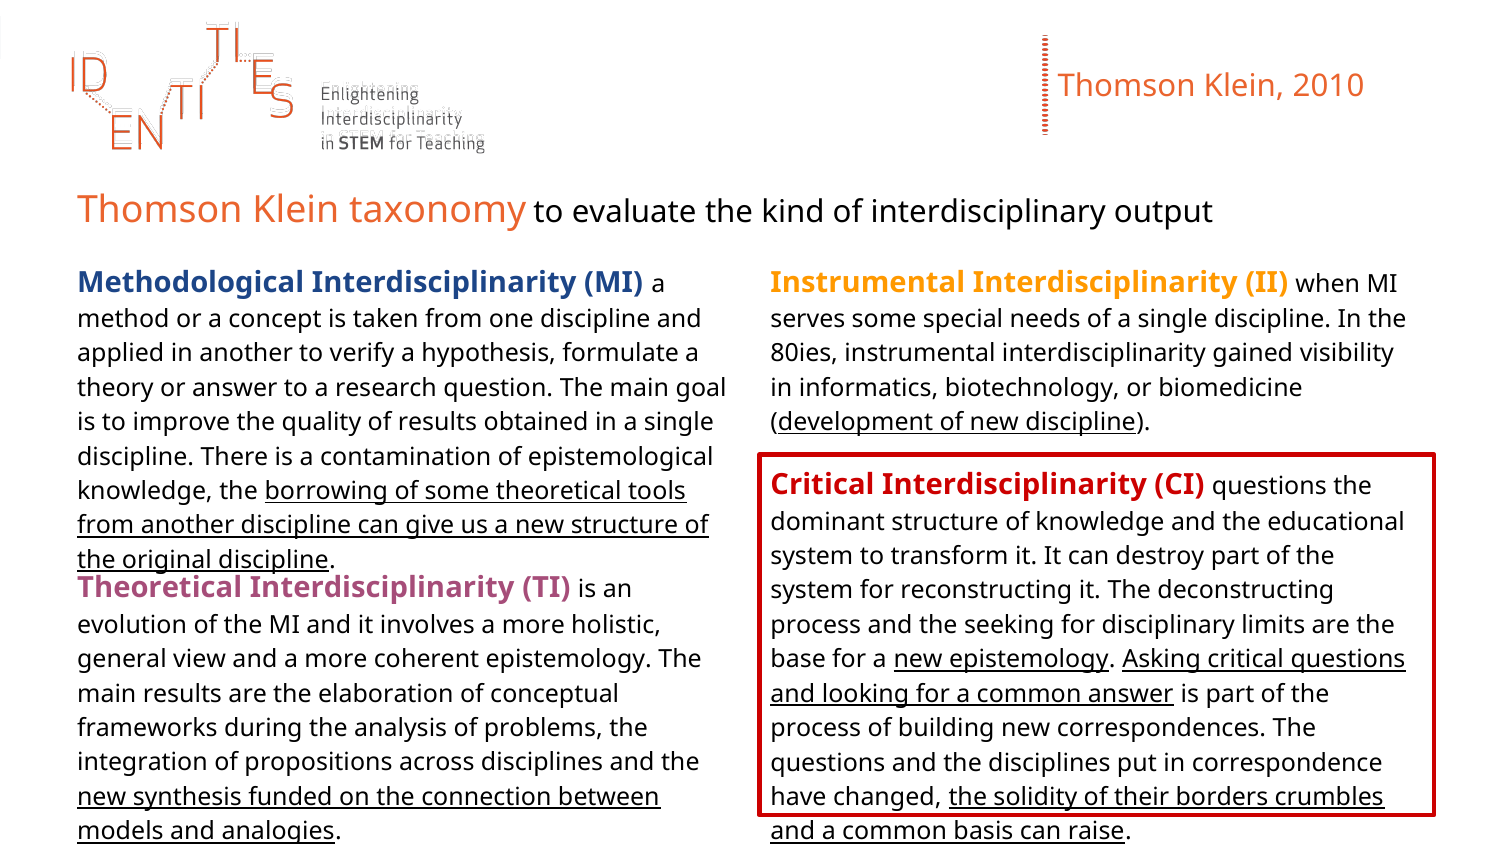

Thomson Klein, 2010
Thomson Klein taxonomy to evaluate the kind of interdisciplinary output
Methodological Interdisciplinarity (MI) a method or a concept is taken from one discipline and applied in another to verify a hypothesis, formulate a theory or answer to a research question. The main goal is to improve the quality of results obtained in a single discipline. There is a contamination of epistemological knowledge, the borrowing of some theoretical tools from another discipline can give us a new structure of the original discipline.
Instrumental Interdisciplinarity (II) when MI serves some special needs of a single discipline. In the 80ies, instrumental interdisciplinarity gained visibility in informatics, biotechnology, or biomedicine (development of new discipline).
Critical Interdisciplinarity (CI) questions the dominant structure of knowledge and the educational system to transform it. It can destroy part of the system for reconstructing it. The deconstructing process and the seeking for disciplinary limits are the base for a new epistemology. Asking critical questions and looking for a common answer is part of the process of building new correspondences. The questions and the disciplines put in correspondence have changed, the solidity of their borders crumbles and a common basis can raise.
Theoretical Interdisciplinarity (TI) is an evolution of the MI and it involves a more holistic, general view and a more coherent epistemology. The main results are the elaboration of conceptual frameworks during the analysis of problems, the integration of propositions across disciplines and the new synthesis funded on the connection between models and analogies.